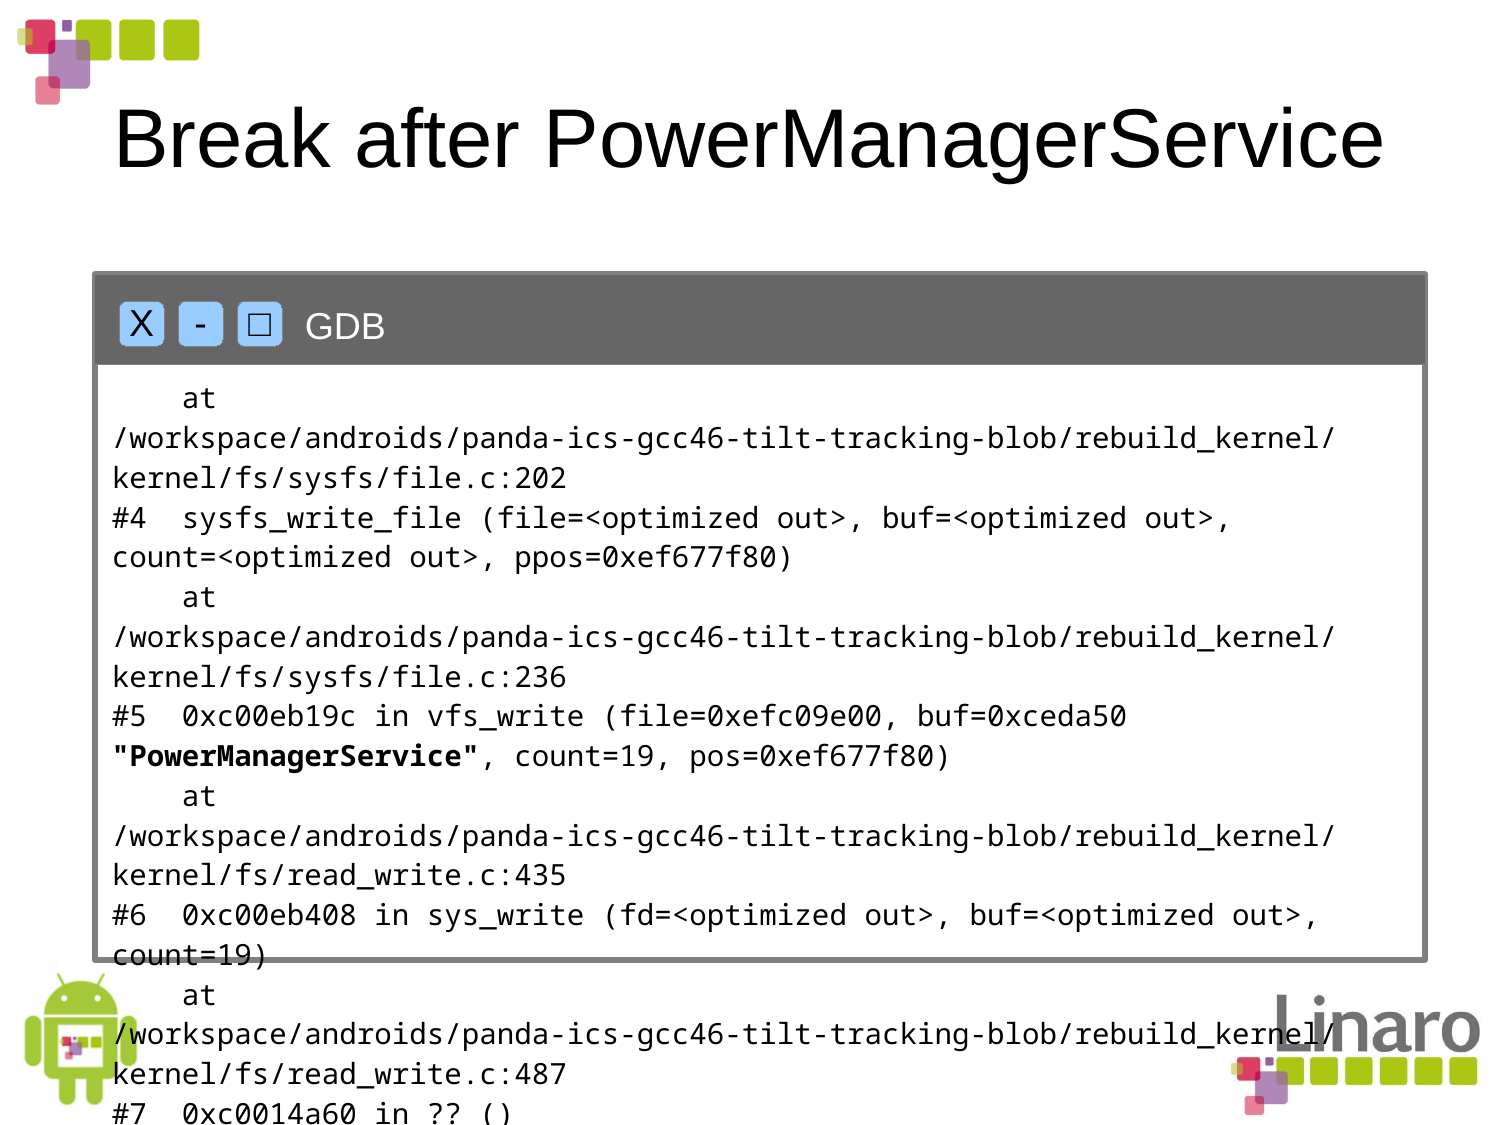

# Break after PowerManagerService
GDB
X
-
□
 at /workspace/androids/panda-ics-gcc46-tilt-tracking-blob/rebuild_kernel/kernel/fs/sysfs/file.c:202
#4 sysfs_write_file (file=<optimized out>, buf=<optimized out>, count=<optimized out>, ppos=0xef677f80)
 at /workspace/androids/panda-ics-gcc46-tilt-tracking-blob/rebuild_kernel/kernel/fs/sysfs/file.c:236
#5 0xc00eb19c in vfs_write (file=0xefc09e00, buf=0xceda50 "PowerManagerService", count=19, pos=0xef677f80)
 at /workspace/androids/panda-ics-gcc46-tilt-tracking-blob/rebuild_kernel/kernel/fs/read_write.c:435
#6 0xc00eb408 in sys_write (fd=<optimized out>, buf=<optimized out>, count=19)
 at /workspace/androids/panda-ics-gcc46-tilt-tracking-blob/rebuild_kernel/kernel/fs/read_write.c:487
#7 0xc0014a60 in ?? ()
#8 0xc0014a60 in ?? ()
Backtrace stopped: previous frame identical to this frame (corrupt stack?)